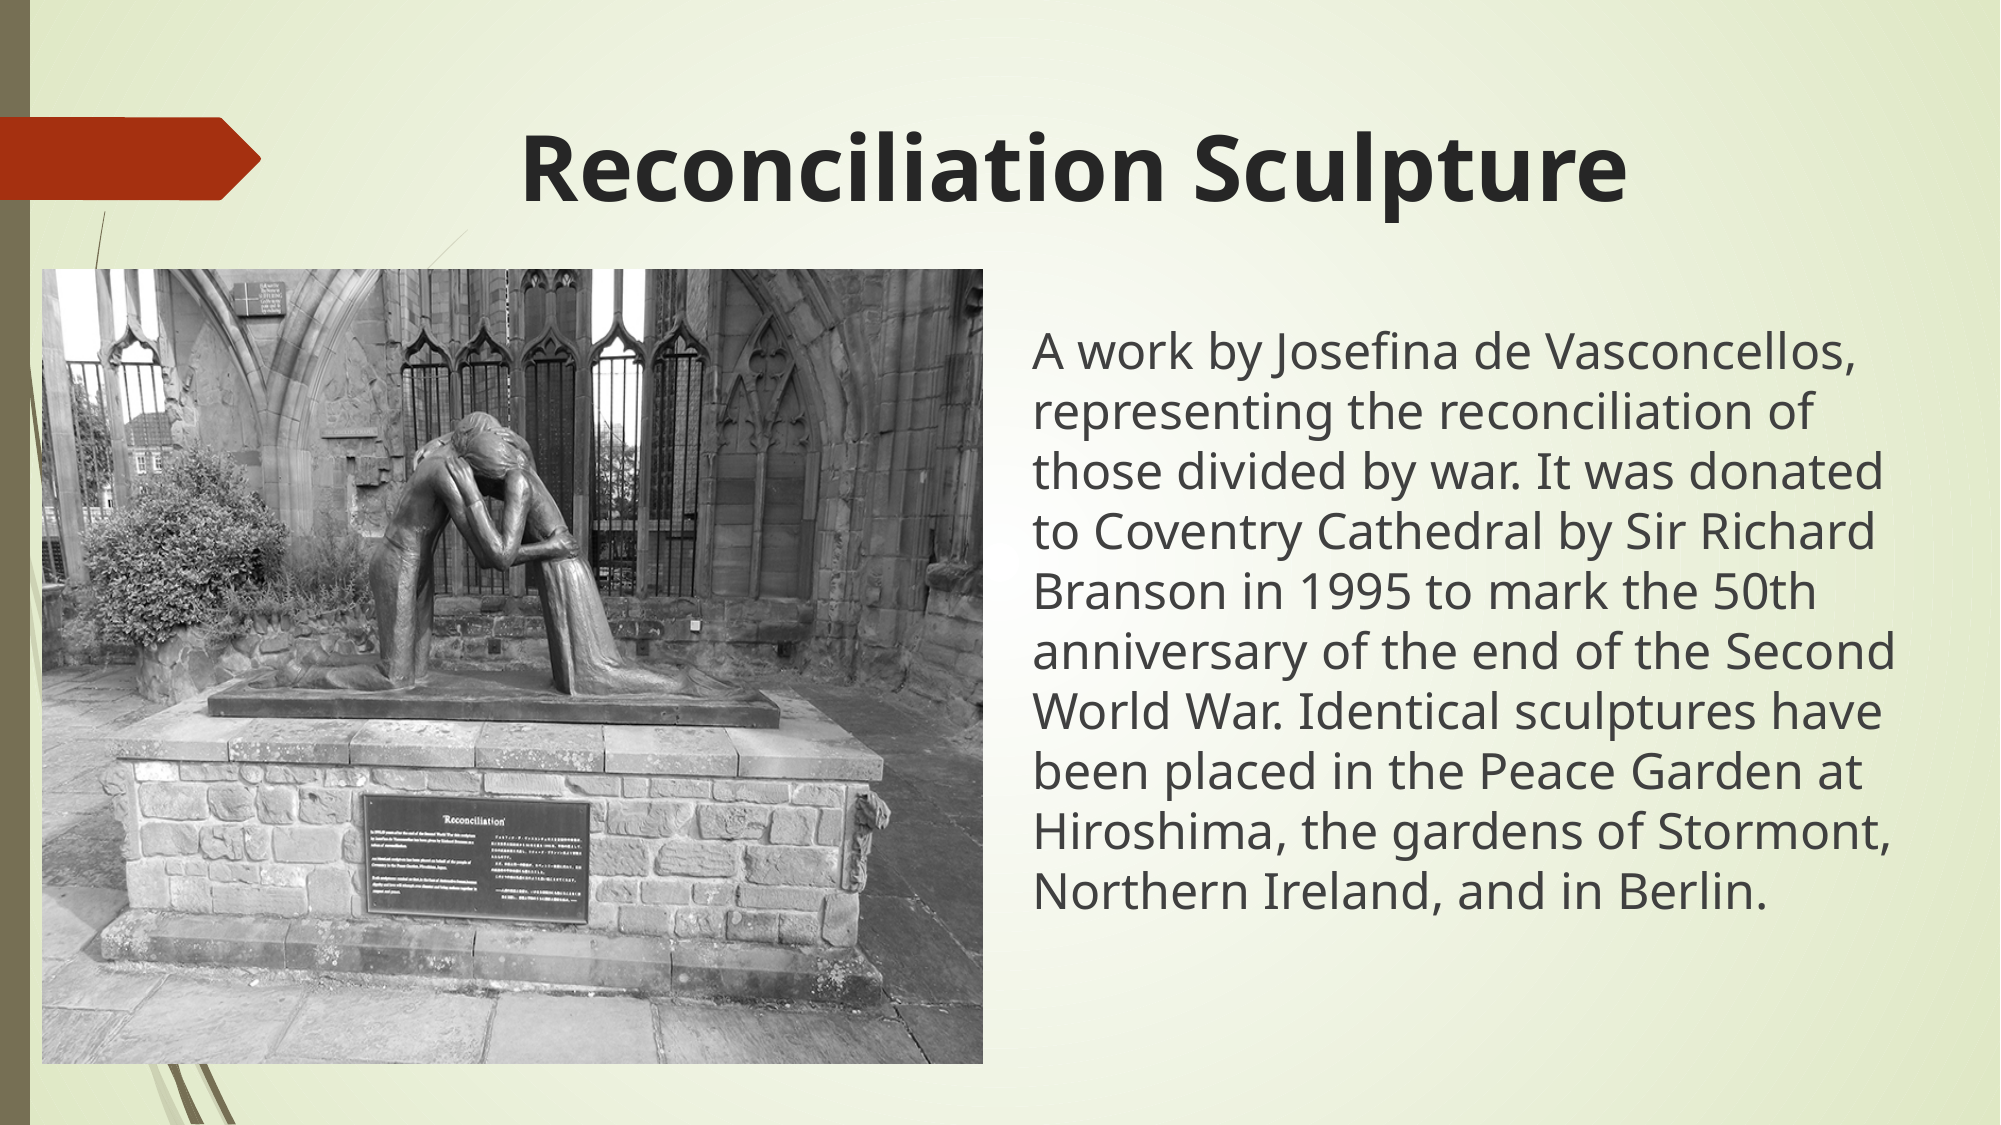

# Reconciliation Sculpture
A work by Josefina de Vasconcellos, representing the reconciliation of those divided by war. It was donated to Coventry Cathedral by Sir Richard Branson in 1995 to mark the 50th anniversary of the end of the Second World War. Identical sculptures have been placed in the Peace Garden at Hiroshima, the gardens of Stormont, Northern Ireland, and in Berlin.